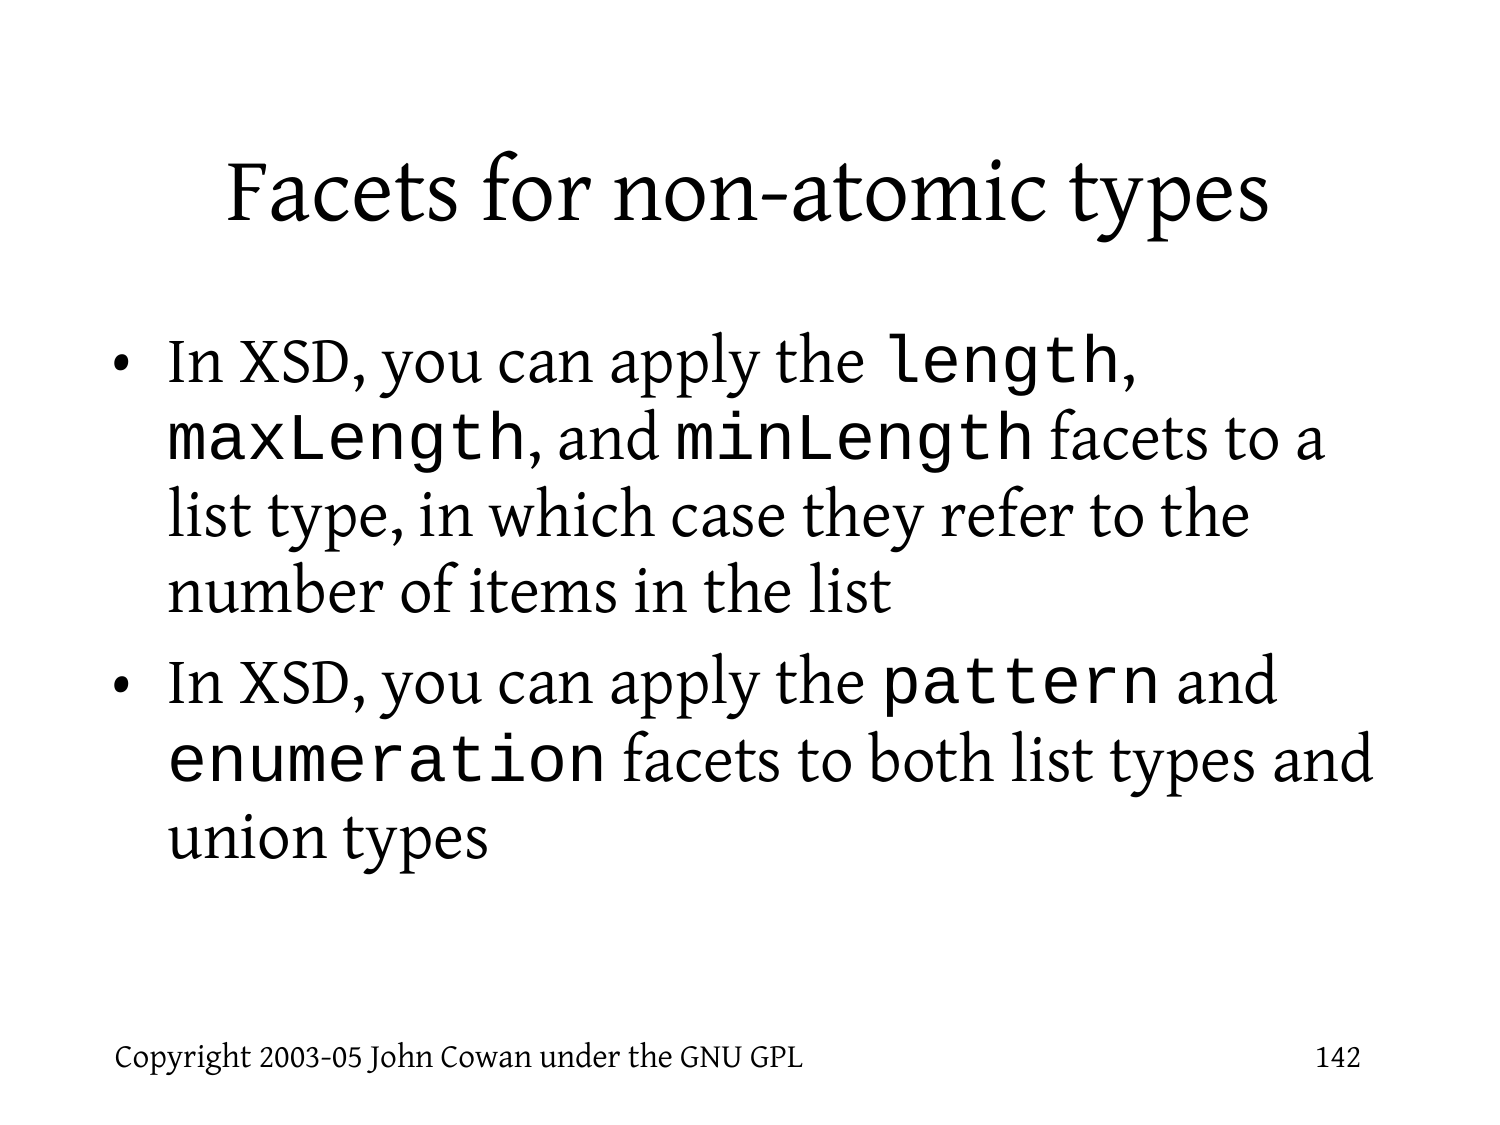

# Facets for non-atomic types
In XSD, you can apply the length, maxLength, and minLength facets to a list type, in which case they refer to the number of items in the list
In XSD, you can apply the pattern and enumeration facets to both list types and union types